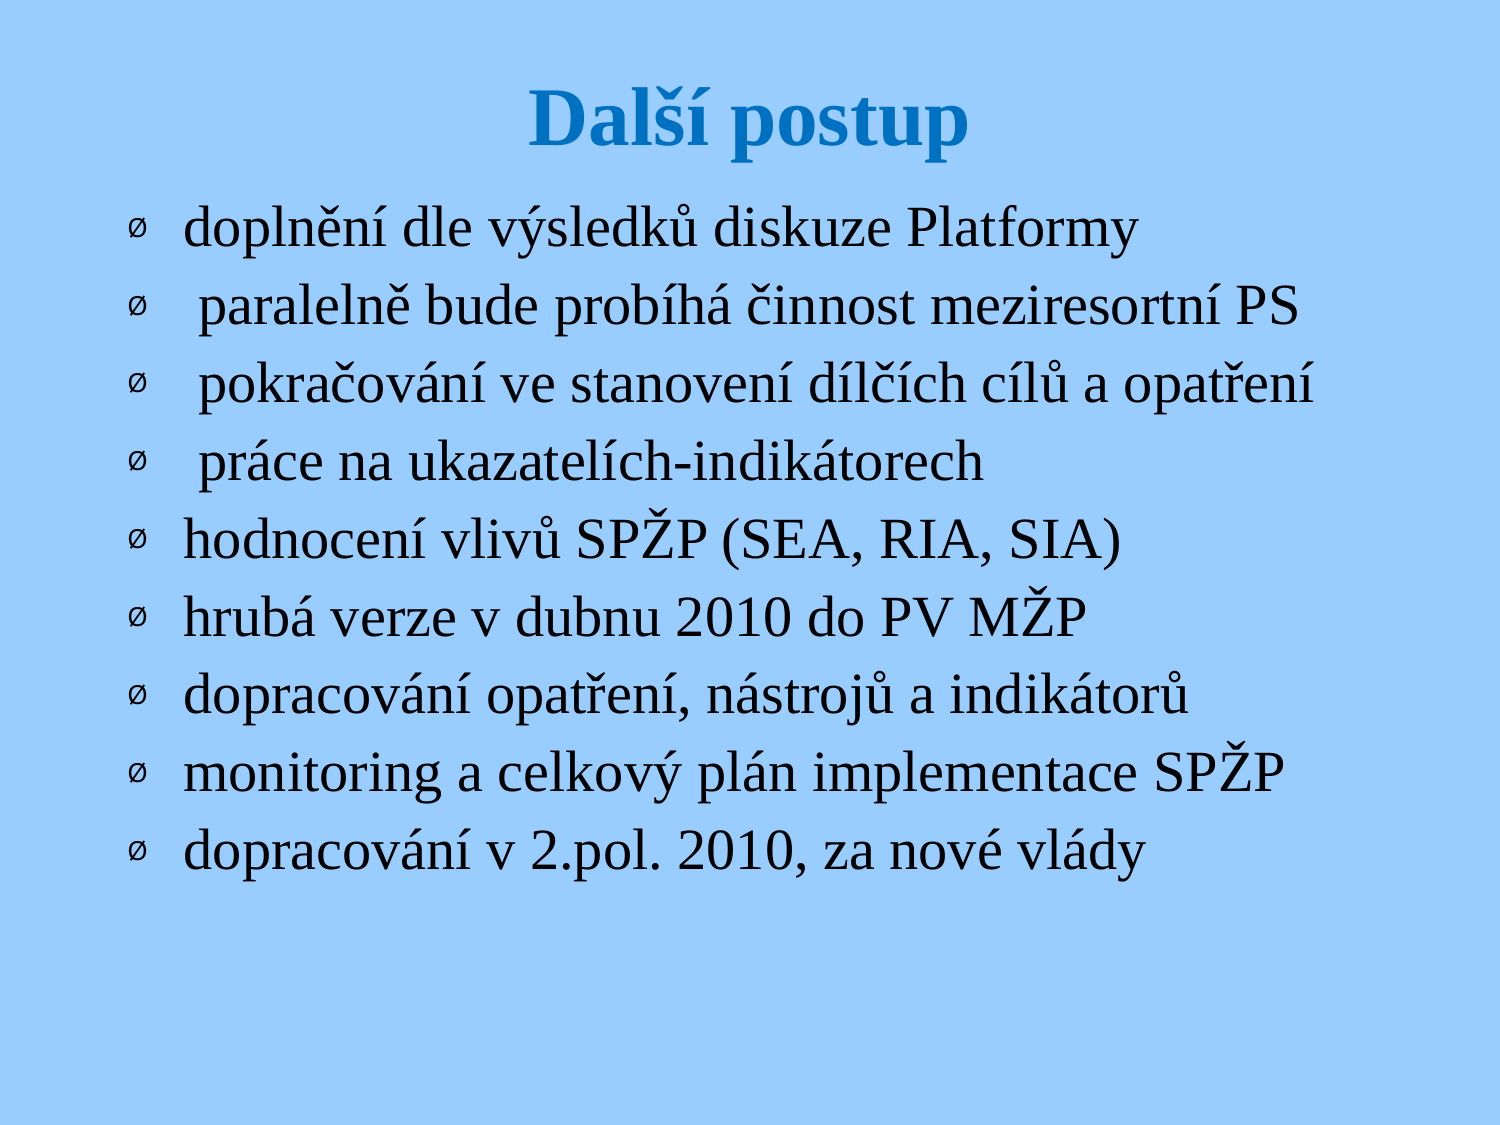

# Další postup
doplnění dle výsledků diskuze Platformy
 paralelně bude probíhá činnost meziresortní PS
 pokračování ve stanovení dílčích cílů a opatření
 práce na ukazatelích-indikátorech
hodnocení vlivů SPŽP (SEA, RIA, SIA)
hrubá verze v dubnu 2010 do PV MŽP
dopracování opatření, nástrojů a indikátorů
monitoring a celkový plán implementace SPŽP
dopracování v 2.pol. 2010, za nové vlády